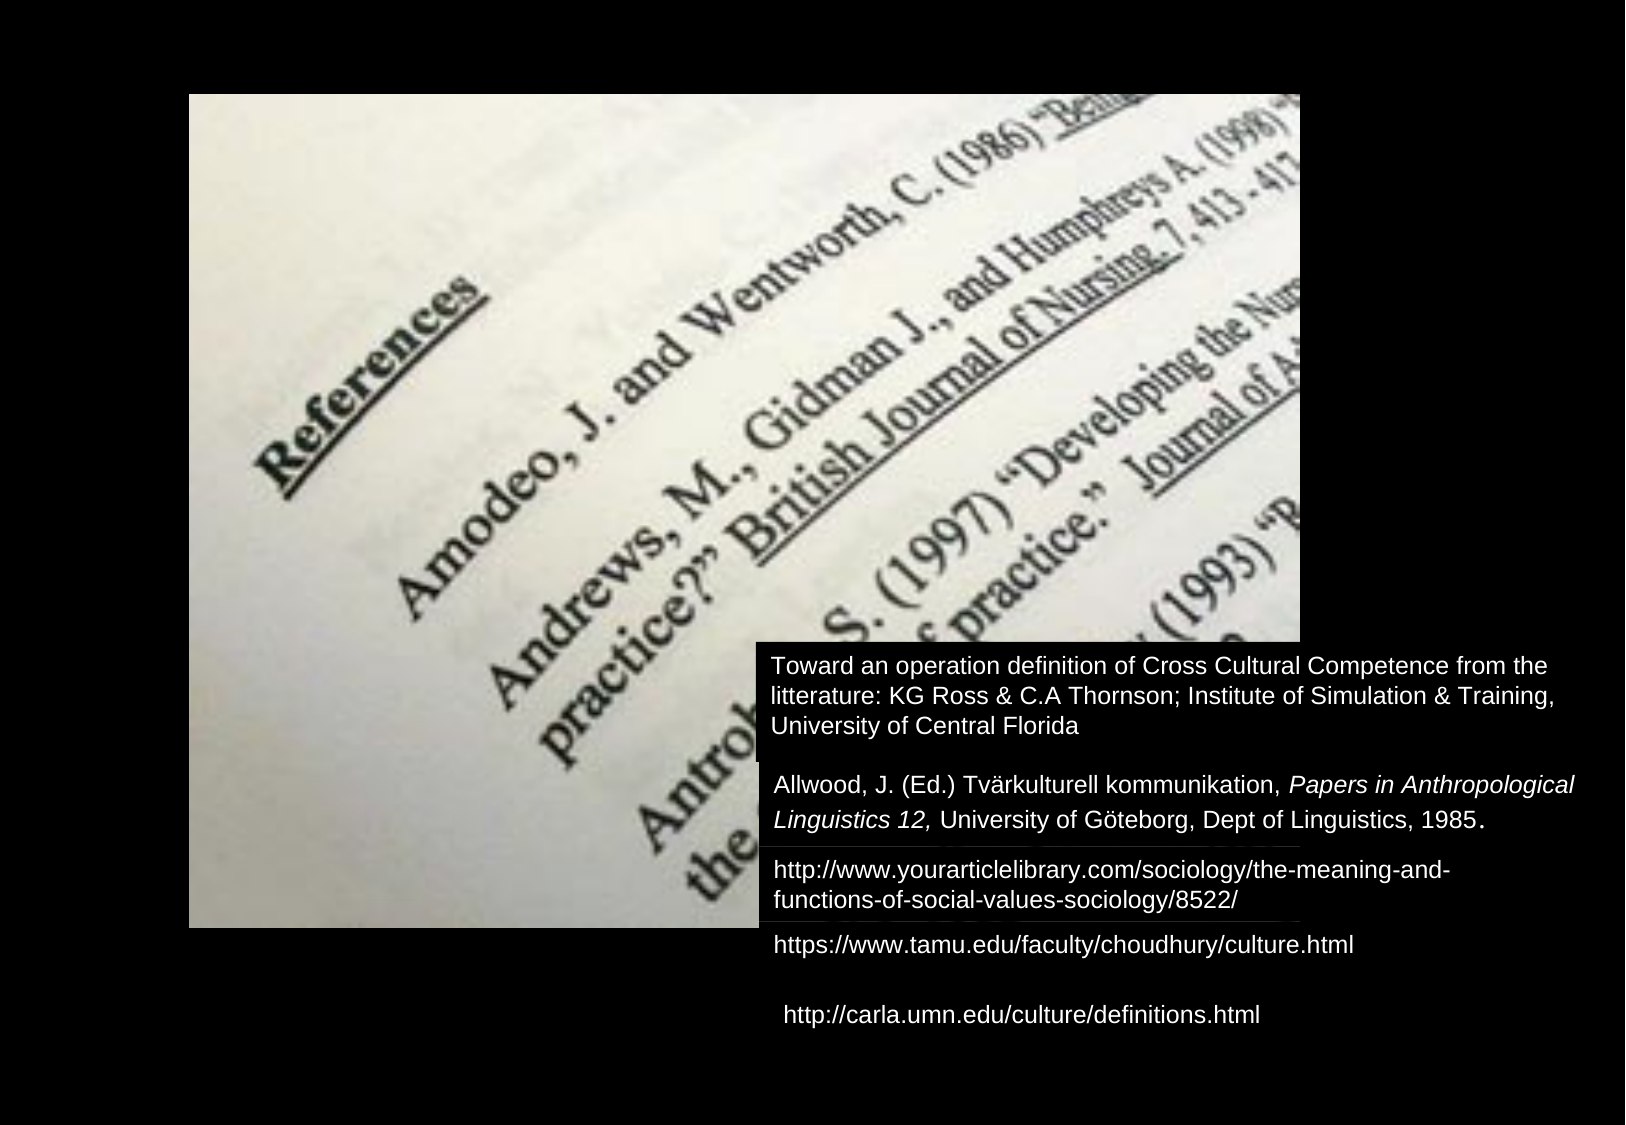

Toward an operation definition of Cross Cultural Competence from the litterature: KG Ross & C.A Thornson; Institute of Simulation & Training, University of Central Florida
Allwood, J. (Ed.) Tvärkulturell kommunikation, Papers in Anthropological
Linguistics 12, University of Göteborg, Dept of Linguistics, 1985.
http://www.yourarticlelibrary.com/sociology/the-meaning-and-functions-of-social-values-sociology/8522/
https://www.tamu.edu/faculty/choudhury/culture.html
http://carla.umn.edu/culture/definitions.html